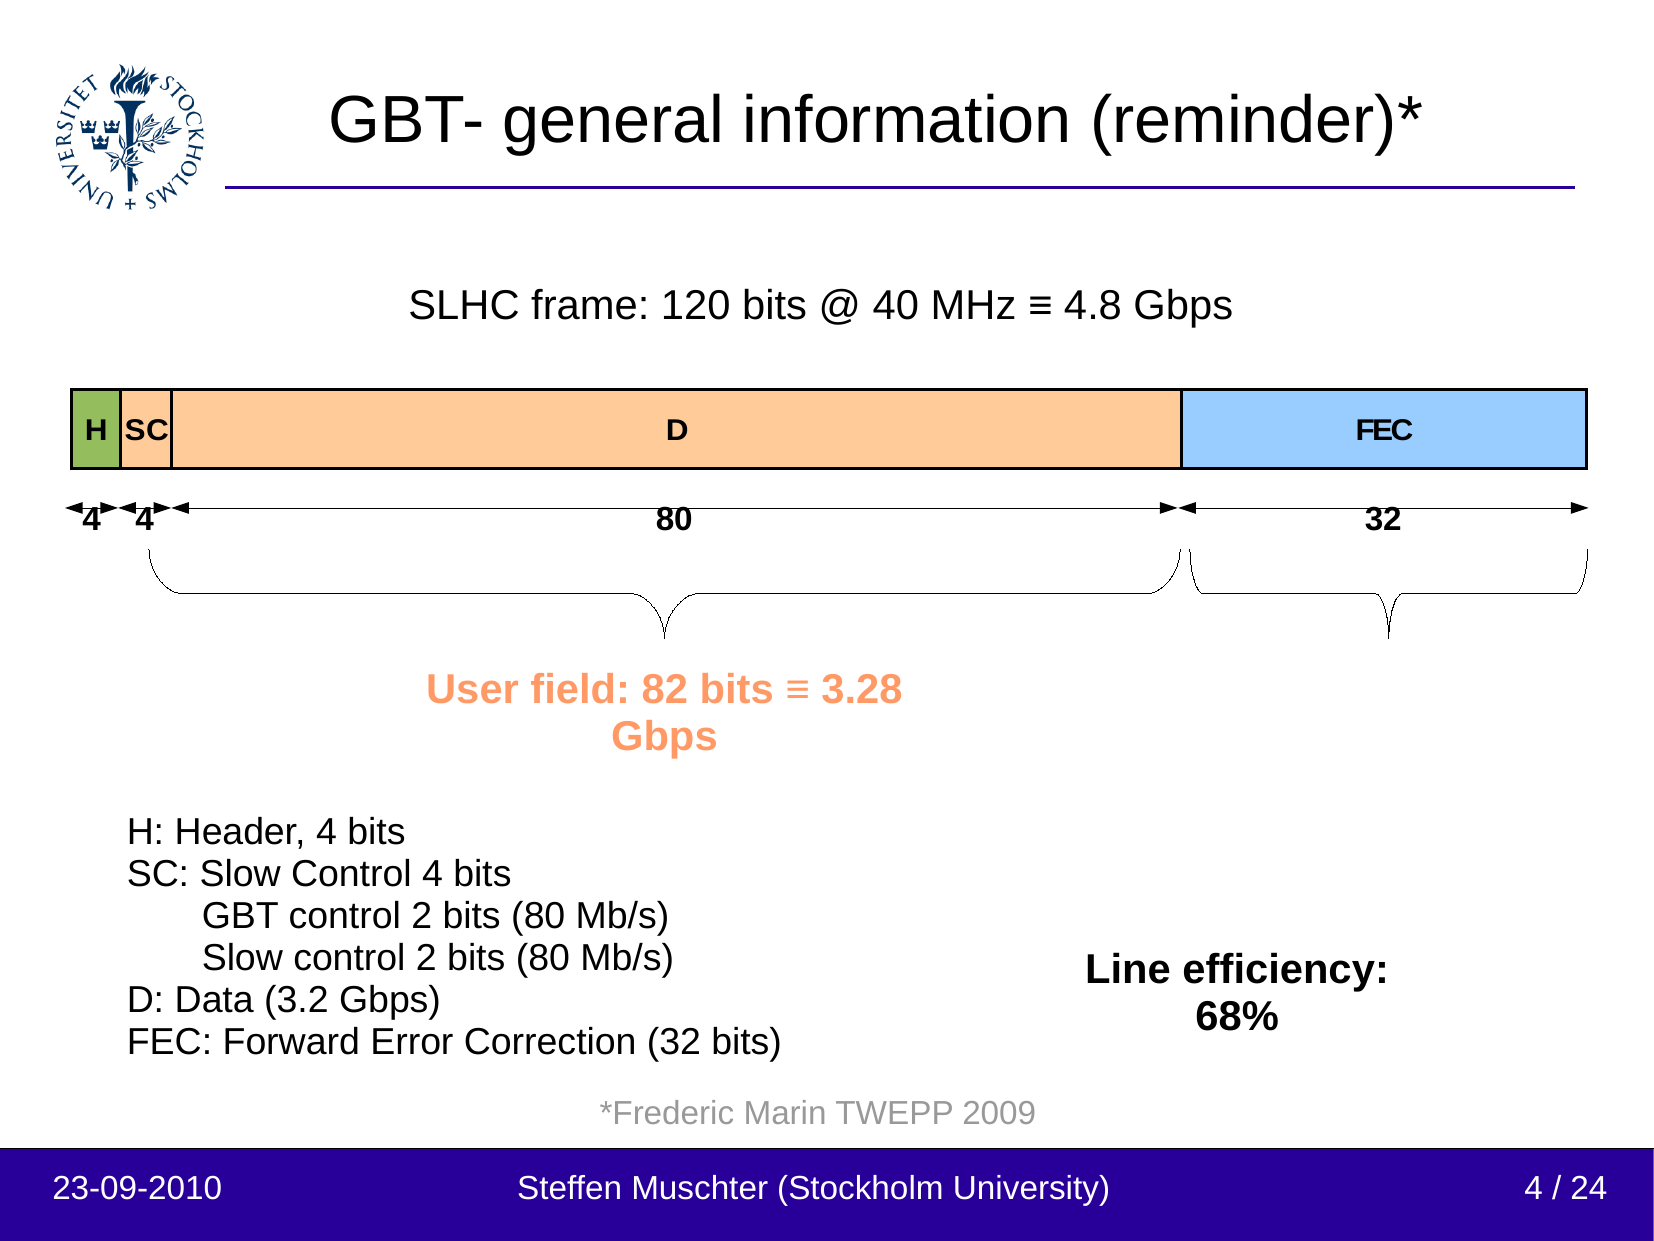

GBT- general information (reminder)*
# SLHC frame: 120 bits @ 40 MHz ≡ 4.8 Gbps
4
4
80
32
User field: 82 bits ≡ 3.28 Gbps
H: Header, 4 bits
SC: Slow Control 4 bits
	GBT control 2 bits (80 Mb/s)
	Slow control 2 bits (80 Mb/s)
D: Data (3.2 Gbps)
FEC: Forward Error Correction (32 bits)
Line efficiency: 68%
*Frederic Marin TWEPP 2009
4 / 24